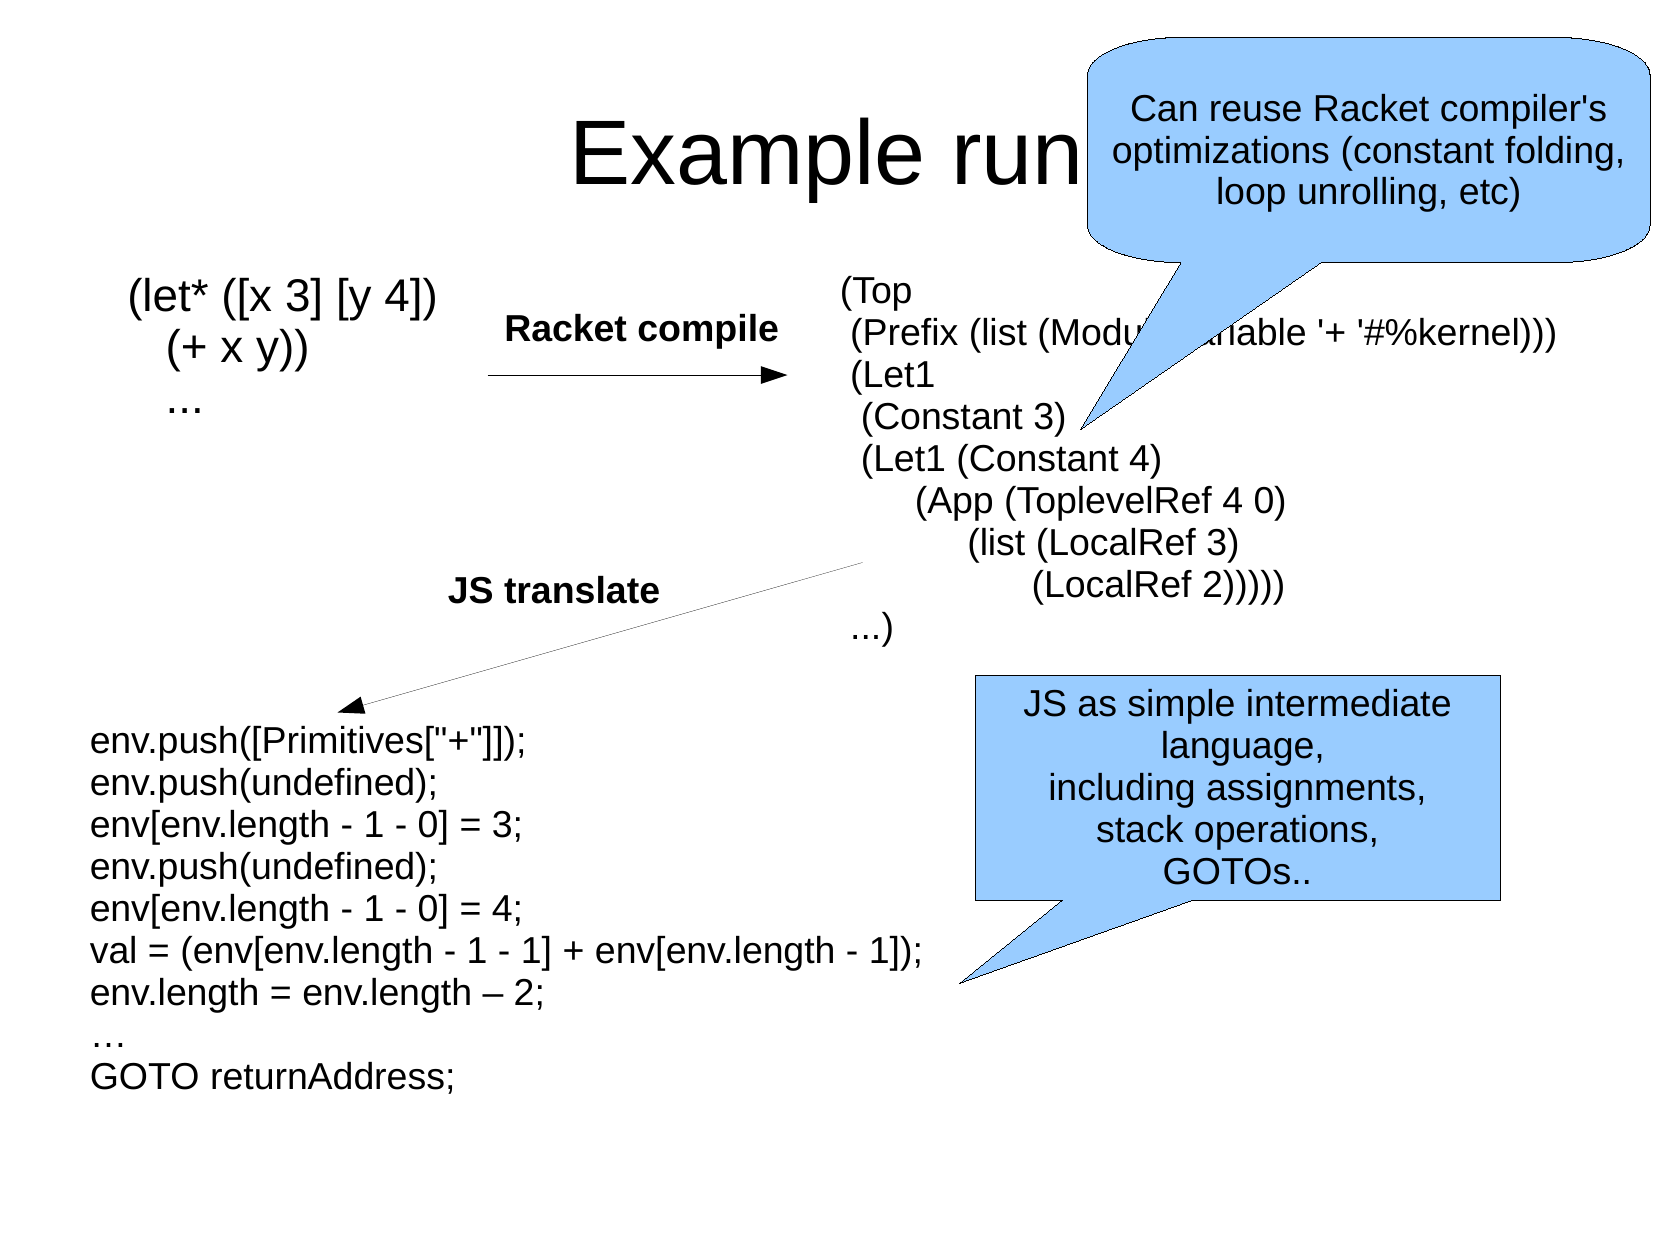

Can reuse Racket compiler's
optimizations (constant folding,
loop unrolling, etc)
# Example run
(let* ([x 3] [y 4])
 (+ x y))
 ...
(Top
 (Prefix (list (ModuleVariable '+ '#%kernel)))
 (Let1
 (Constant 3)
 (Let1 (Constant 4)
	(App (ToplevelRef 4 0)
	 (list (LocalRef 3)
		 (LocalRef 2)))))
 ...)
Racket compile
JS translate
JS as simple intermediate
 language,
including assignments,
stack operations,
GOTOs..
env.push([Primitives["+"]]);
env.push(undefined);
env[env.length - 1 - 0] = 3;
env.push(undefined);
env[env.length - 1 - 0] = 4;
val = (env[env.length - 1 - 1] + env[env.length - 1]);
env.length = env.length – 2;
…
GOTO returnAddress;